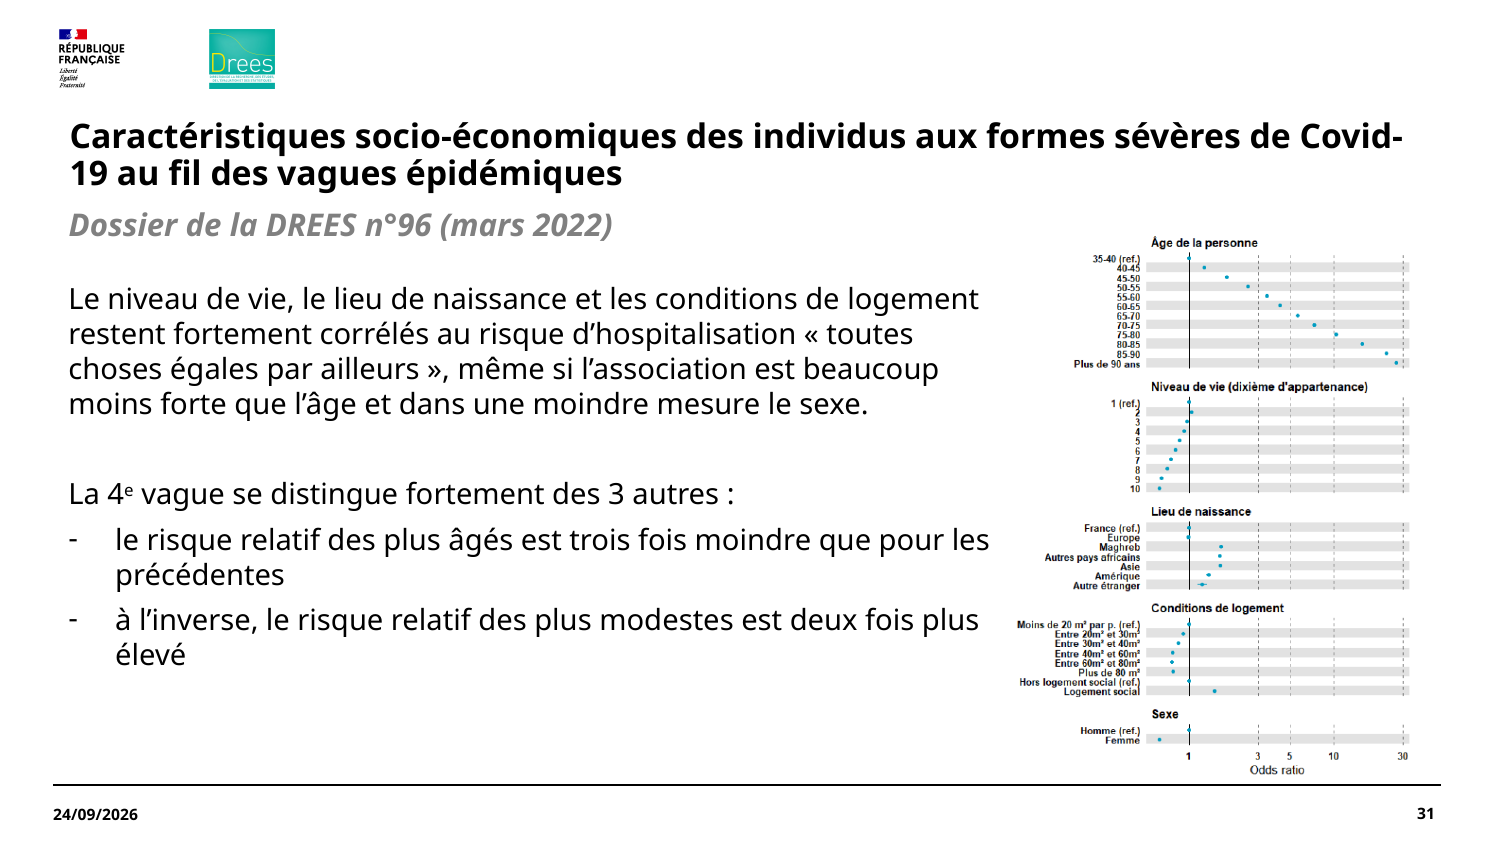

Caractéristiques socio-économiques des individus aux formes sévères de Covid-19 au fil des vagues épidémiques
# Dossier de la DREES n°96 (mars 2022)
Le niveau de vie, le lieu de naissance et les conditions de logement restent fortement corrélés au risque d’hospitalisation « toutes choses égales par ailleurs », même si l’association est beaucoup moins forte que l’âge et dans une moindre mesure le sexe.
La 4e vague se distingue fortement des 3 autres :
le risque relatif des plus âgés est trois fois moindre que pour les précédentes
à l’inverse, le risque relatif des plus modestes est deux fois plus élevé
31